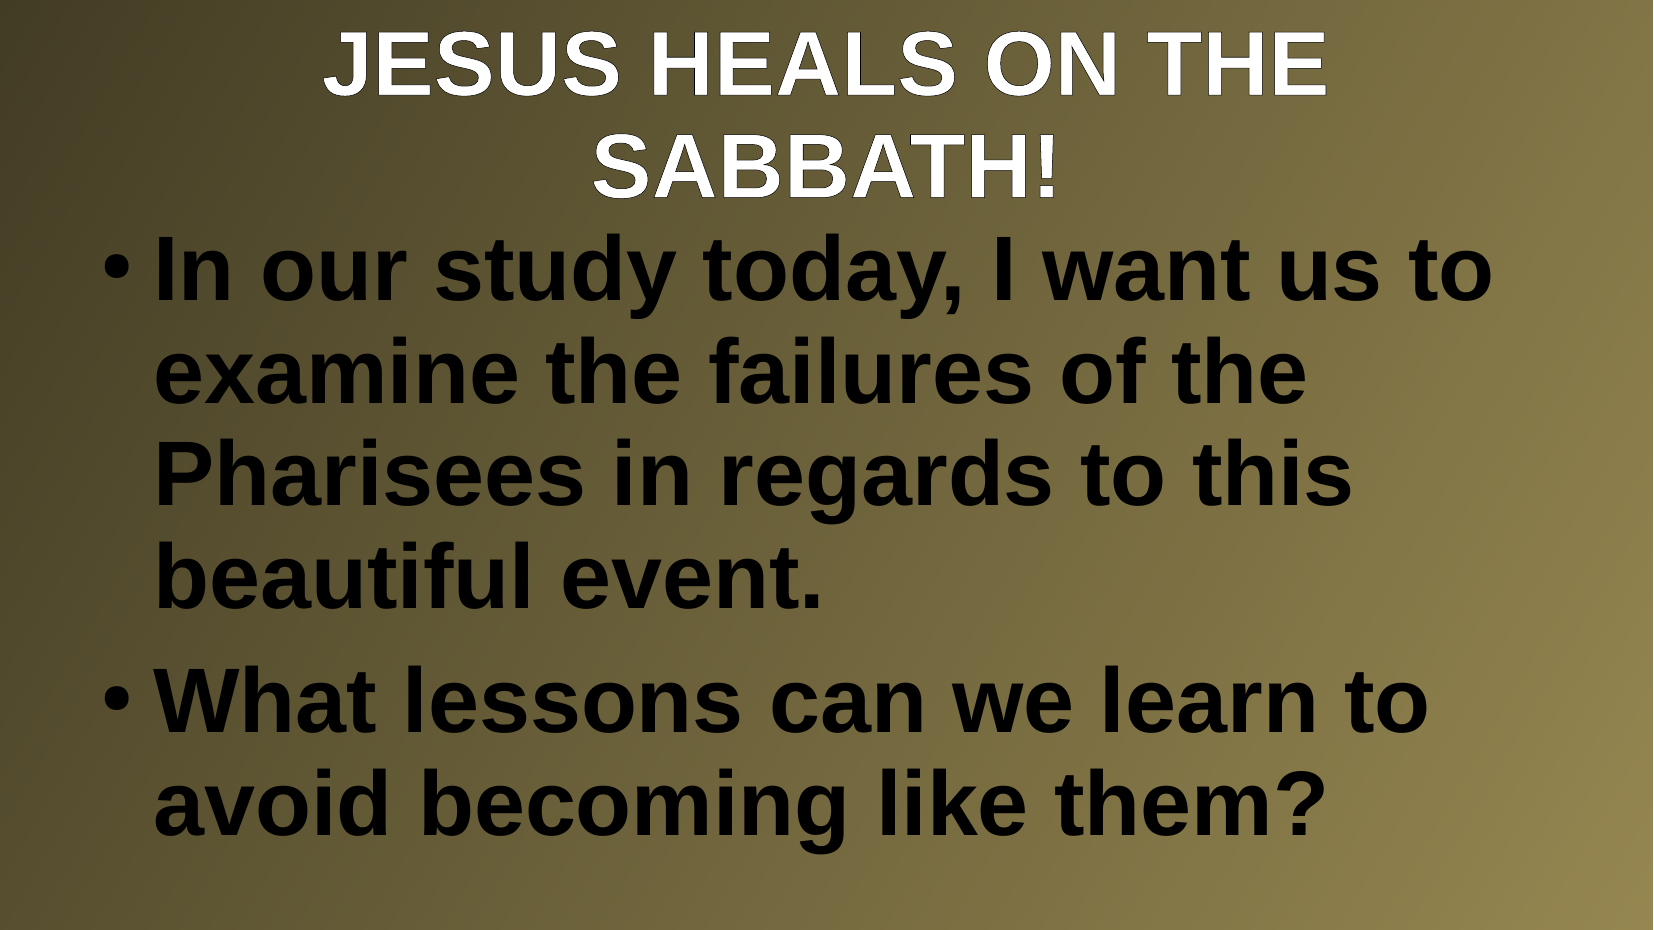

# JESUS HEALS ON THE SABBATH!
In our study today, I want us to examine the failures of the Pharisees in regards to this beautiful event.
What lessons can we learn to avoid becoming like them?